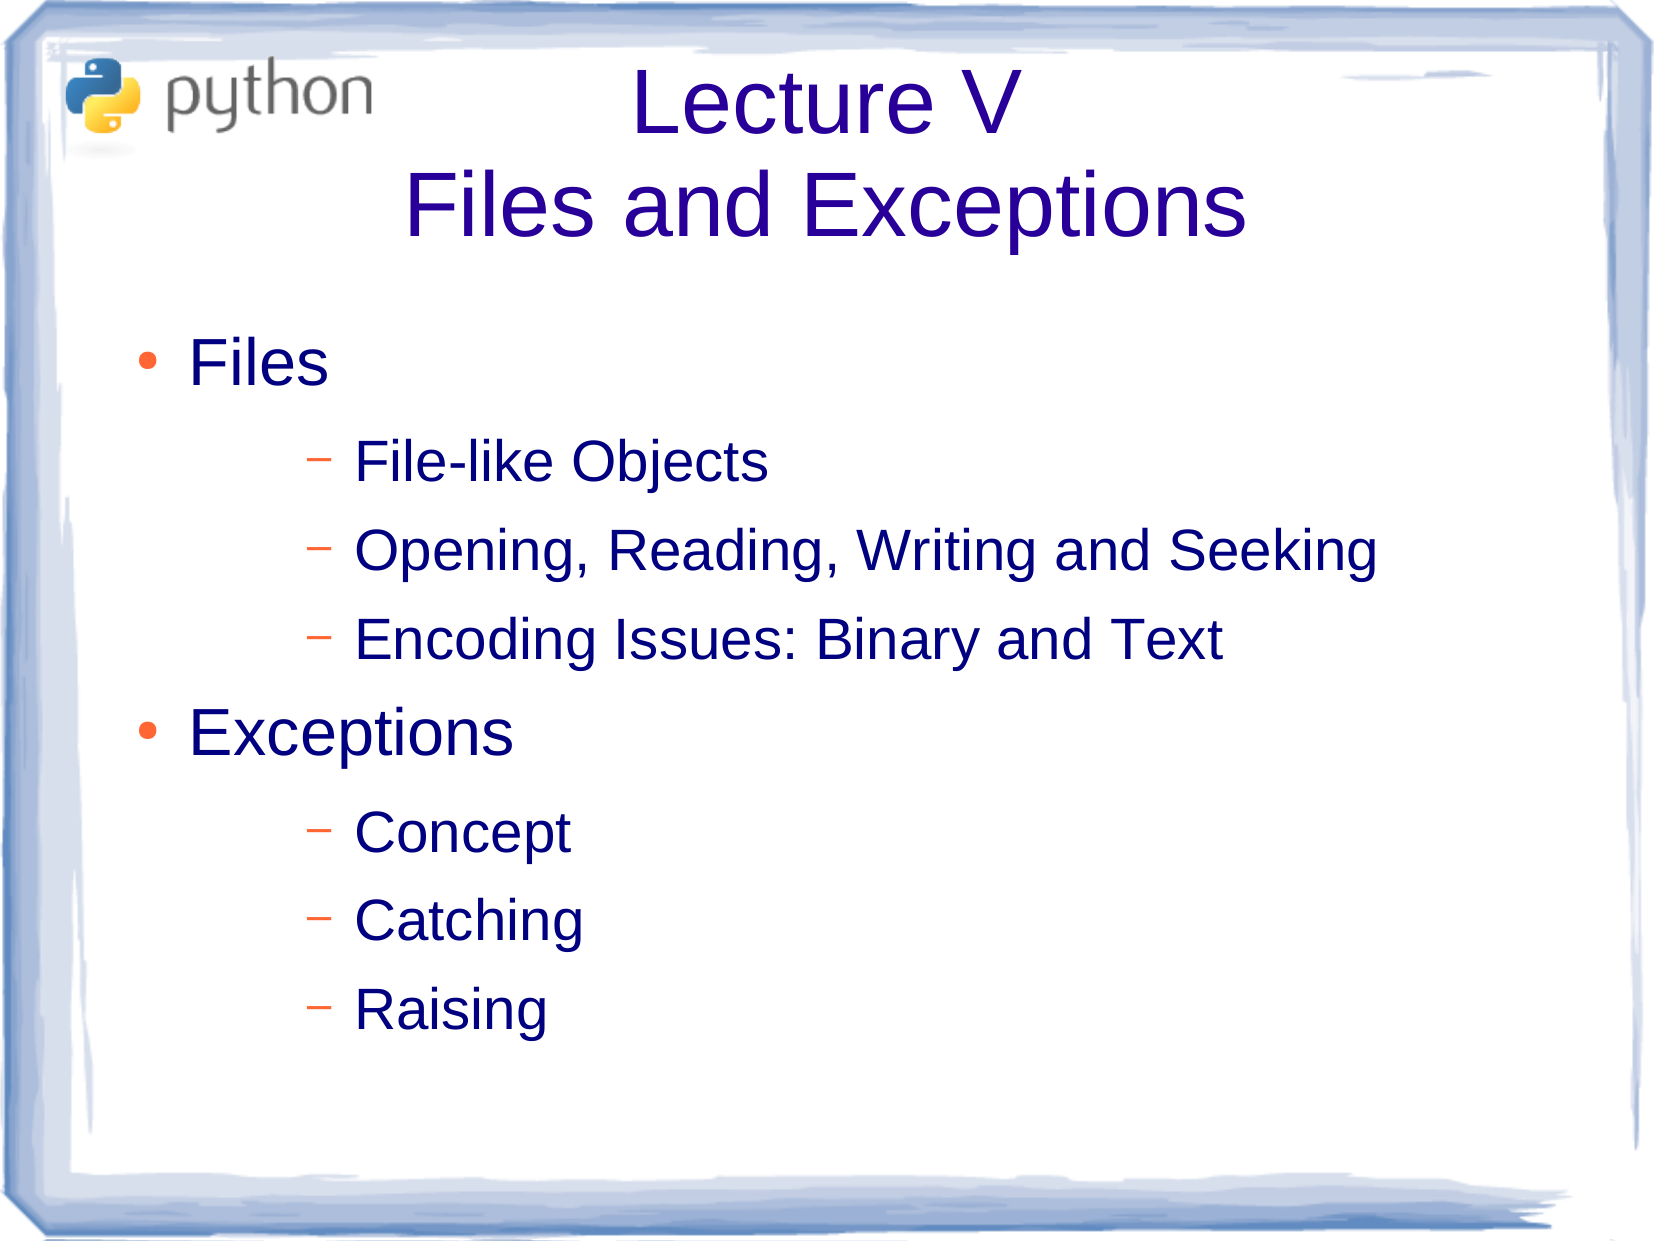

# Lecture V Files and Exceptions
Files
File-like Objects
Opening, Reading, Writing and Seeking
Encoding Issues: Binary and Text
Exceptions
Concept
Catching
Raising